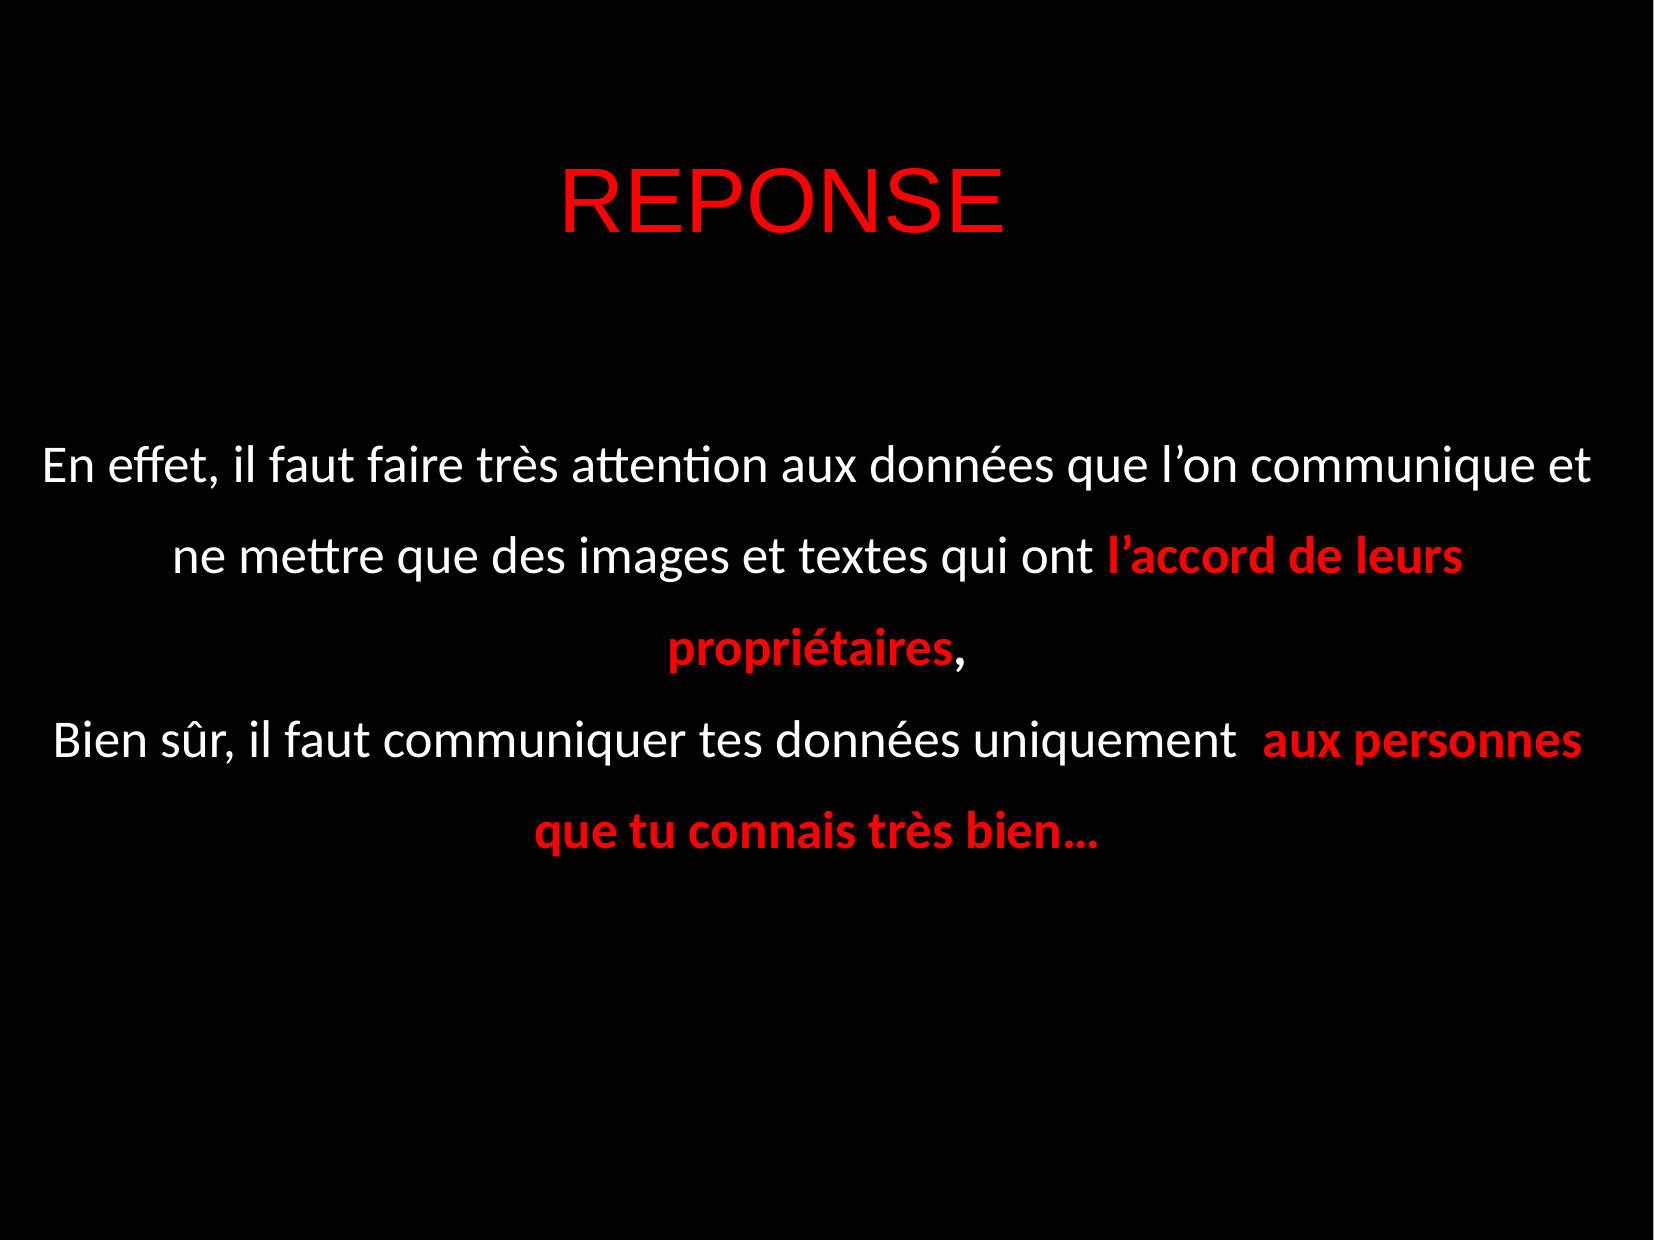

REPONSE
En effet, il faut faire très attention aux données que l’on communique et ne mettre que des images et textes qui ont l’accord de leurs propriétaires,
Bien sûr, il faut communiquer tes données uniquement aux personnes que tu connais très bien…